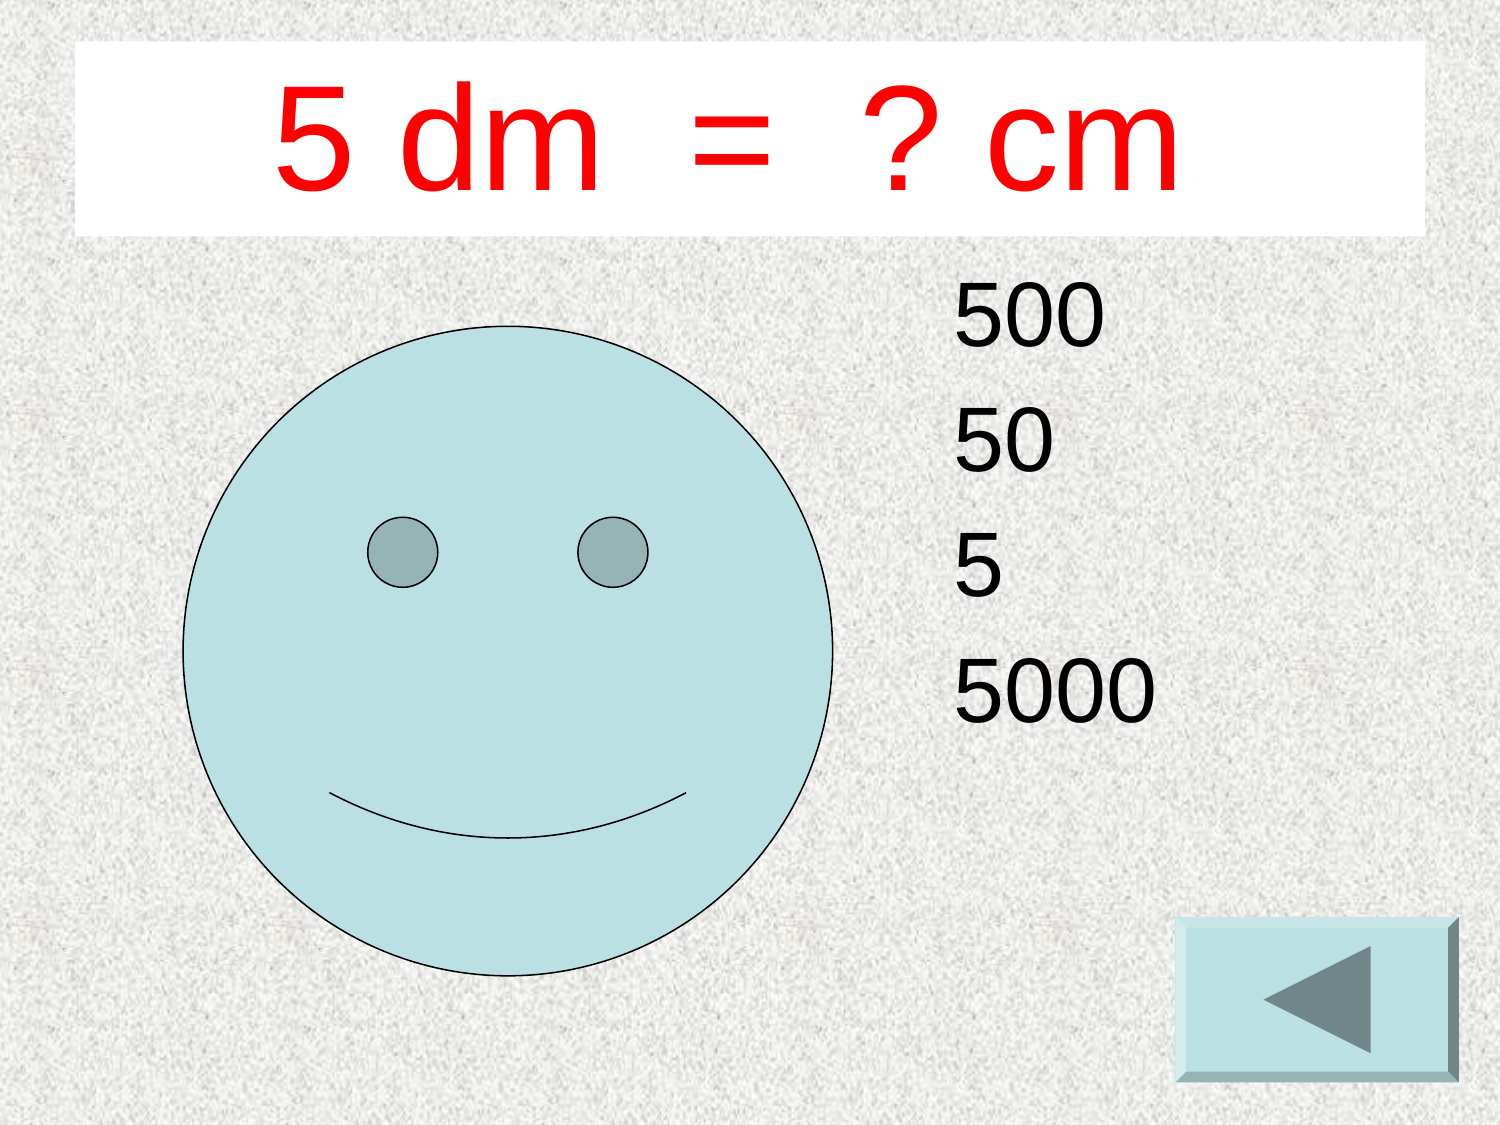

# 5 dm = ? cm
500
50
5
5000